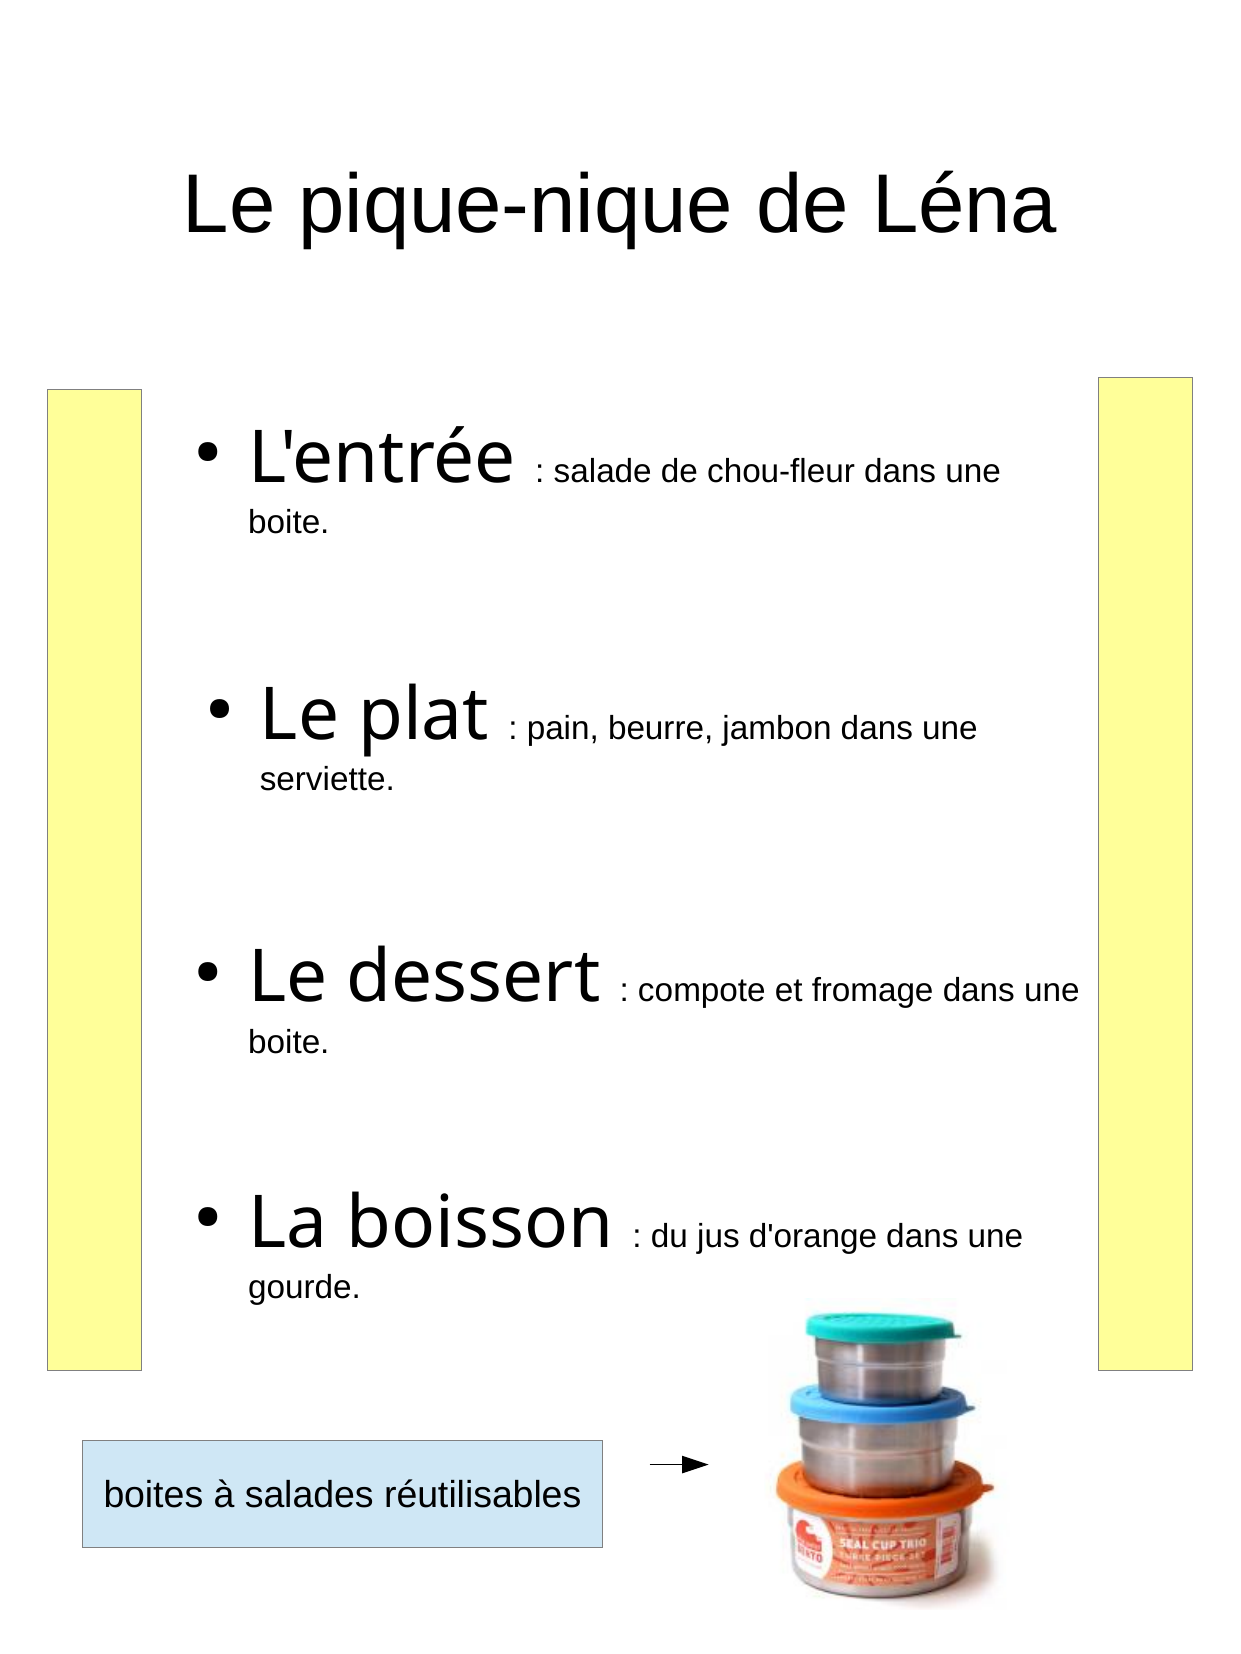

# Le pique-nique de Léna
L'entrée : salade de chou-fleur dans une boite.
Le plat : pain, beurre, jambon dans une serviette.
Le dessert : compote et fromage dans une boite.
La boisson : du jus d'orange dans une gourde.
boites à salades réutilisables